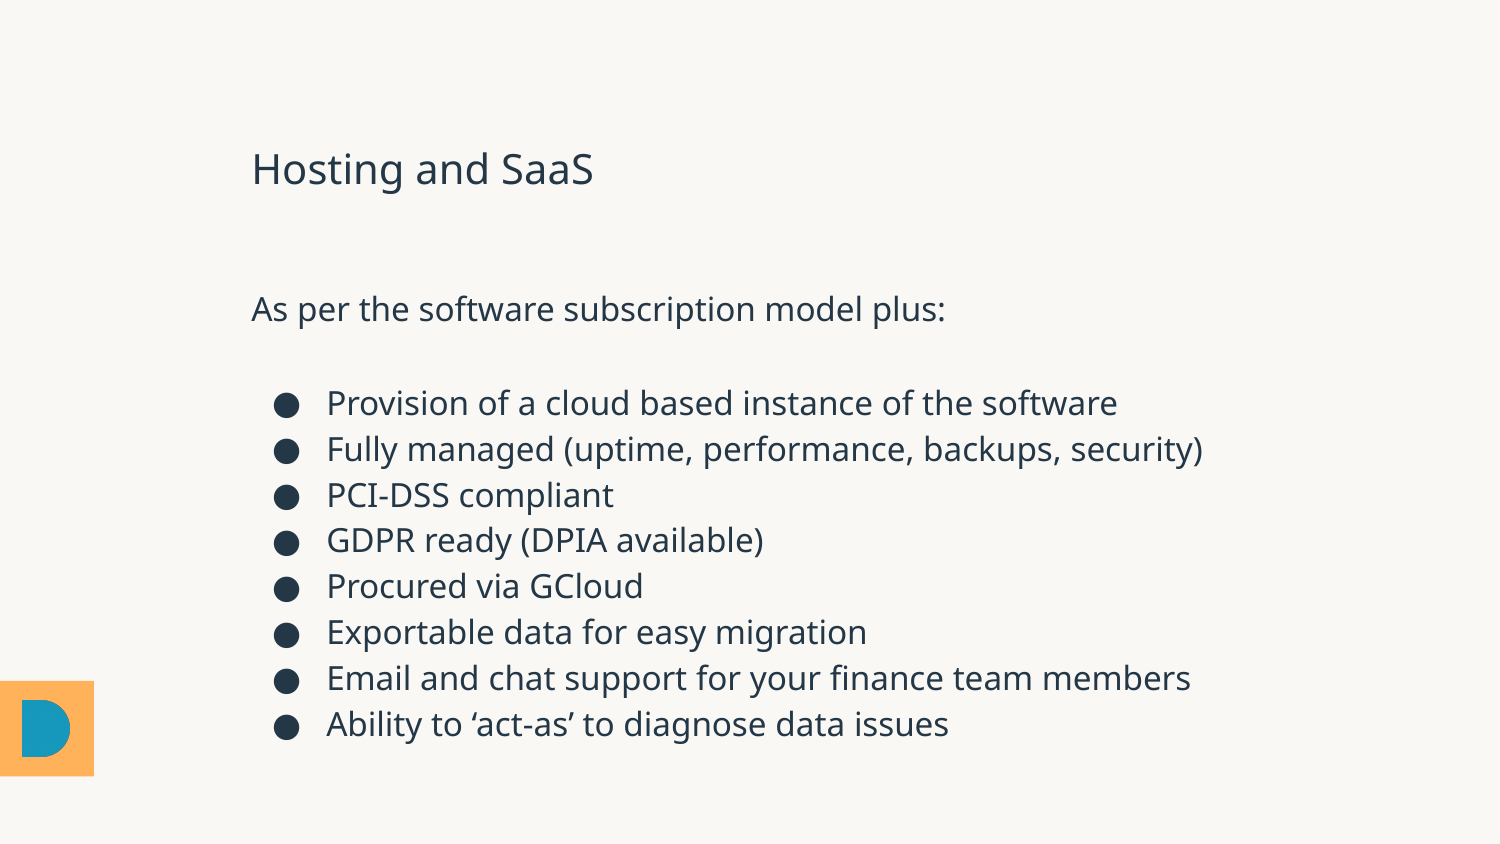

Hosting and SaaS
# As per the software subscription model plus:
Provision of a cloud based instance of the software
Fully managed (uptime, performance, backups, security)
PCI-DSS compliant
GDPR ready (DPIA available)
Procured via GCloud
Exportable data for easy migration
Email and chat support for your finance team members
Ability to ‘act-as’ to diagnose data issues